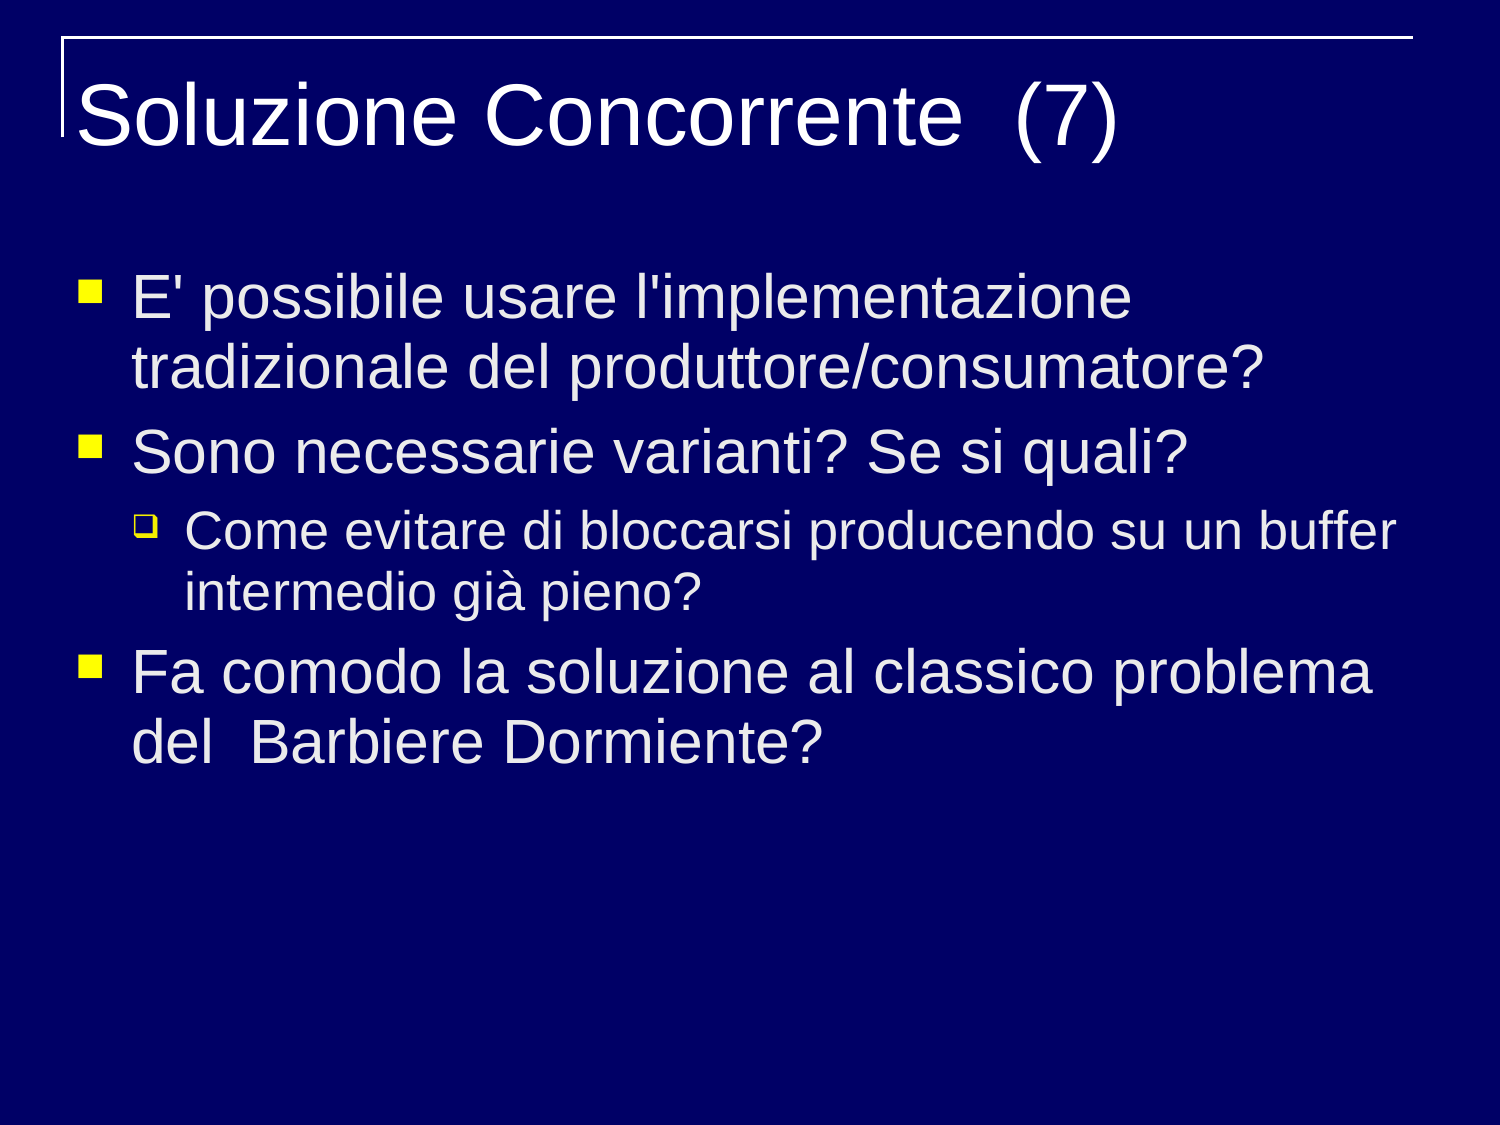

# Soluzione Concorrente (7)
E' possibile usare l'implementazione tradizionale del produttore/consumatore?
Sono necessarie varianti? Se si quali?
Come evitare di bloccarsi producendo su un buffer intermedio già pieno?
Fa comodo la soluzione al classico problema del Barbiere Dormiente?